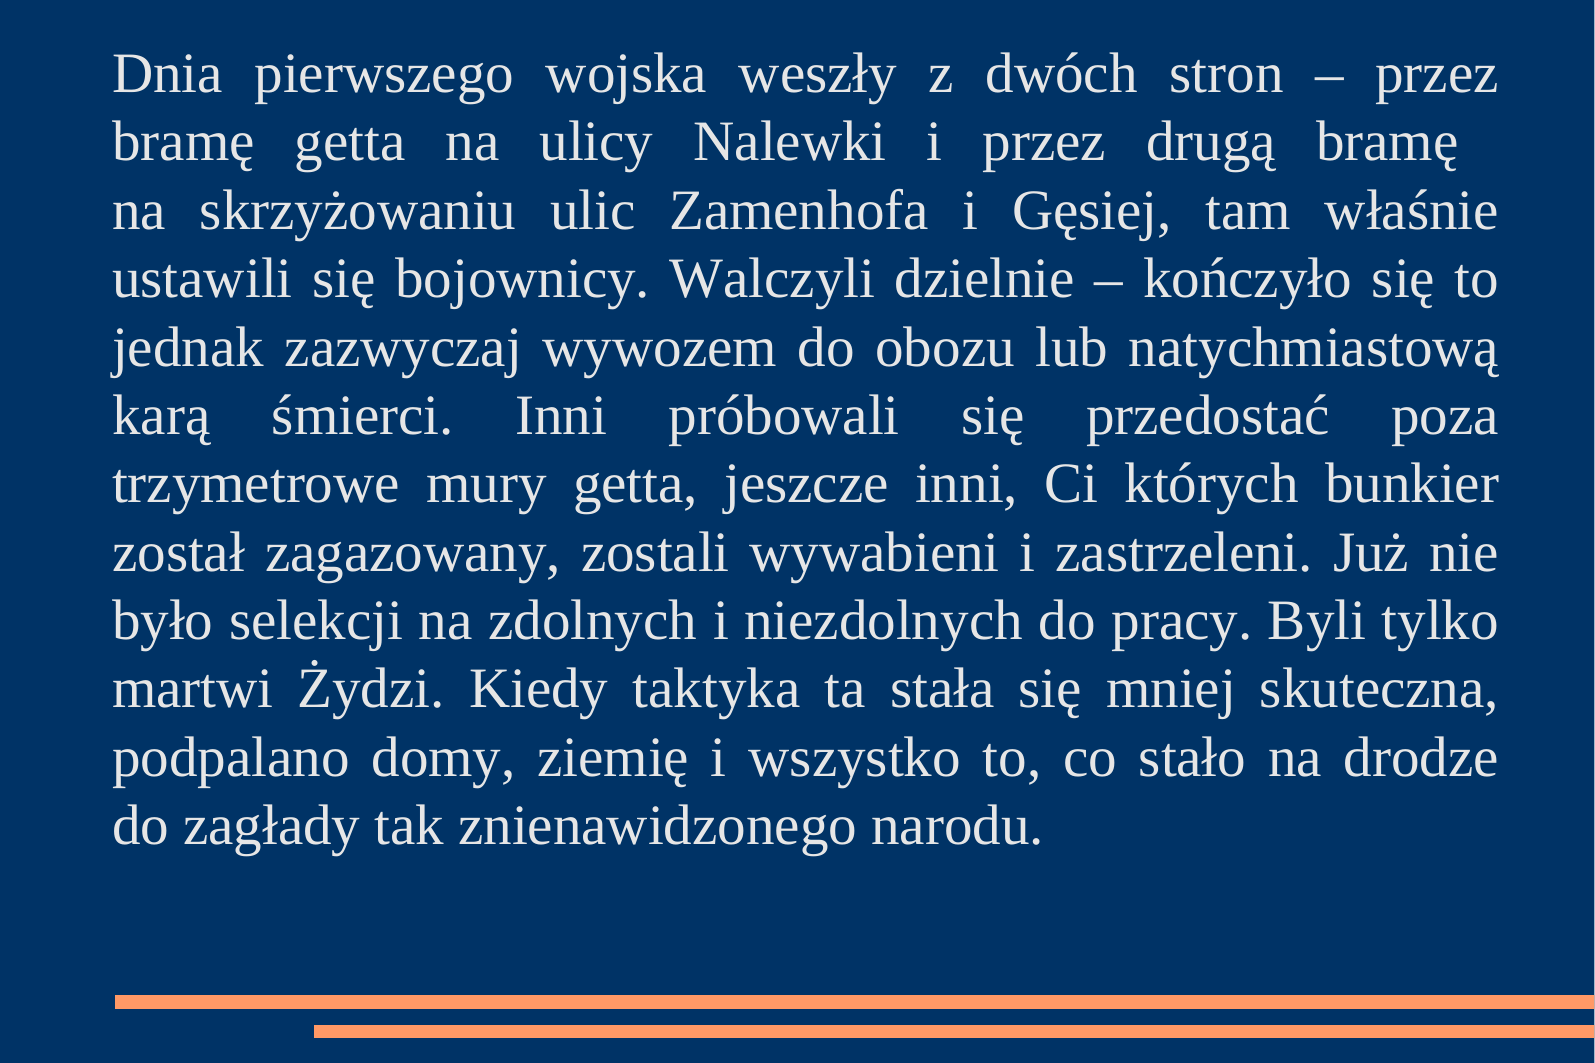

Dnia pierwszego wojska weszły z dwóch stron – przez bramę getta na ulicy Nalewki i przez drugą bramę
na skrzyżowaniu ulic Zamenhofa i Gęsiej, tam właśnie ustawili się bojownicy. Walczyli dzielnie – kończyło się to jednak zazwyczaj wywozem do obozu lub natychmiastową karą śmierci. Inni próbowali się przedostać poza trzymetrowe mury getta, jeszcze inni, Ci których bunkier został zagazowany, zostali wywabieni i zastrzeleni. Już nie było selekcji na zdolnych i niezdolnych do pracy. Byli tylko martwi Żydzi. Kiedy taktyka ta stała się mniej skuteczna, podpalano domy, ziemię i wszystko to, co stało na drodze do zagłady tak znienawidzonego narodu.
#